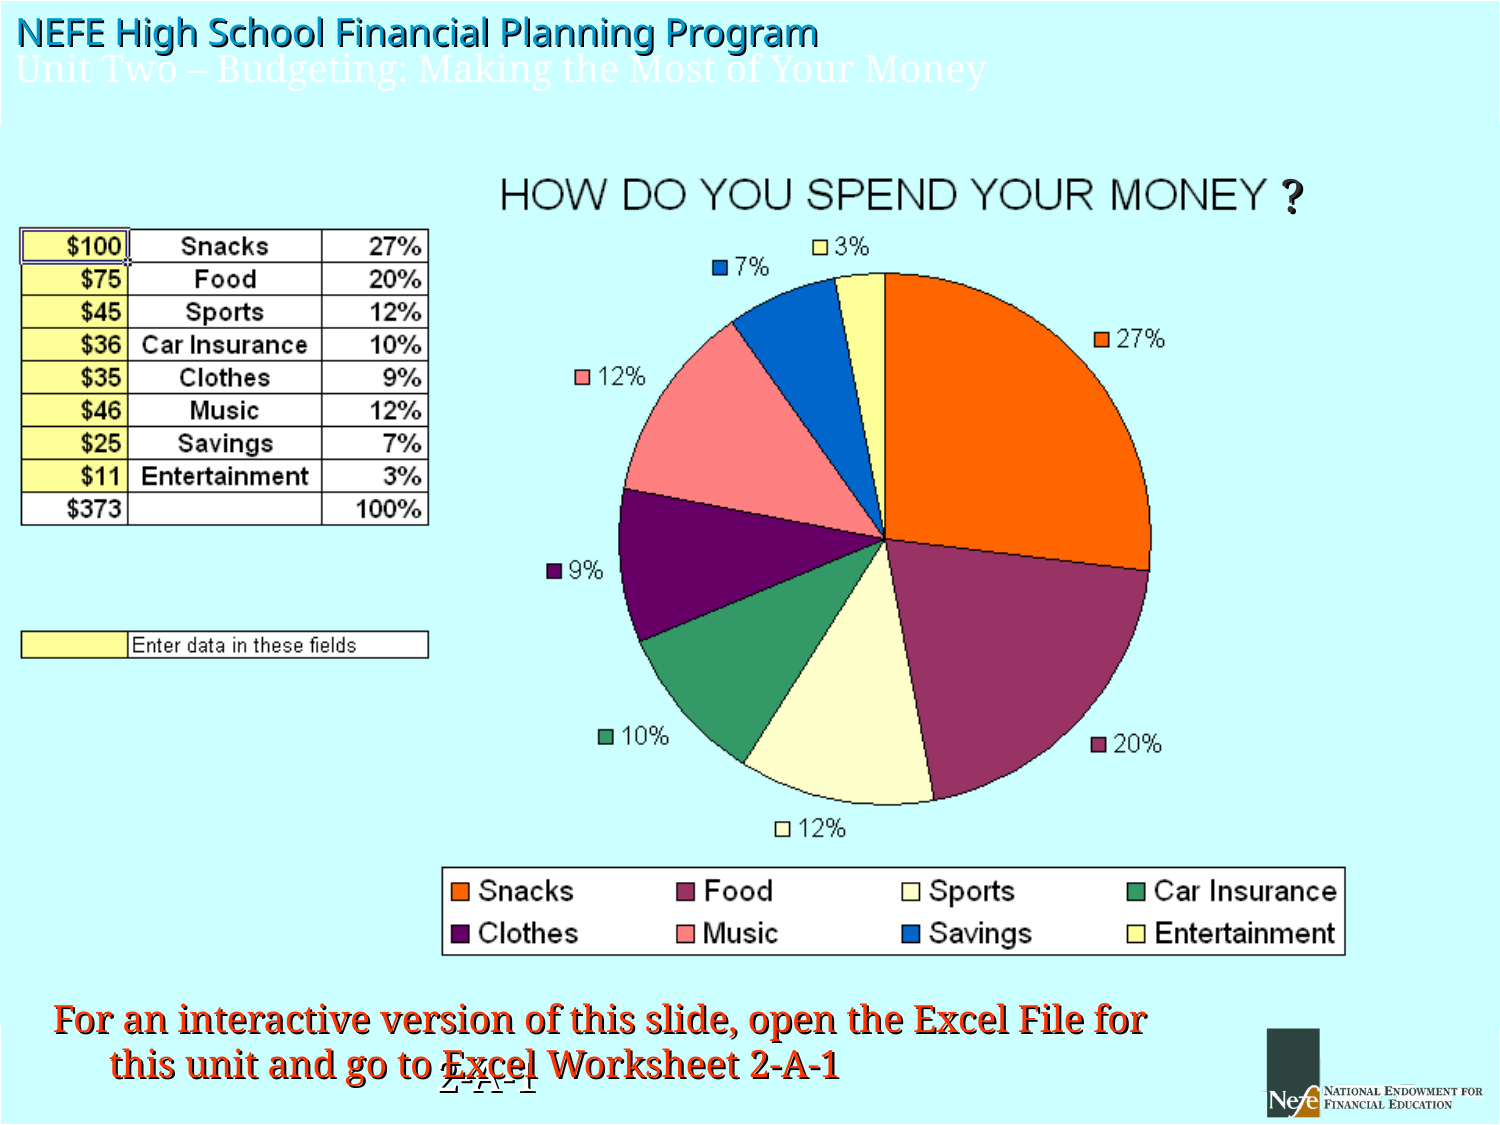

NEFE High School Financial Planning Program
Unit Two – Budgeting: Making the Most of Your Money
?
#
For an interactive version of this slide, open the Excel File for this unit and go to Excel Worksheet 2-A-1
2-A-1